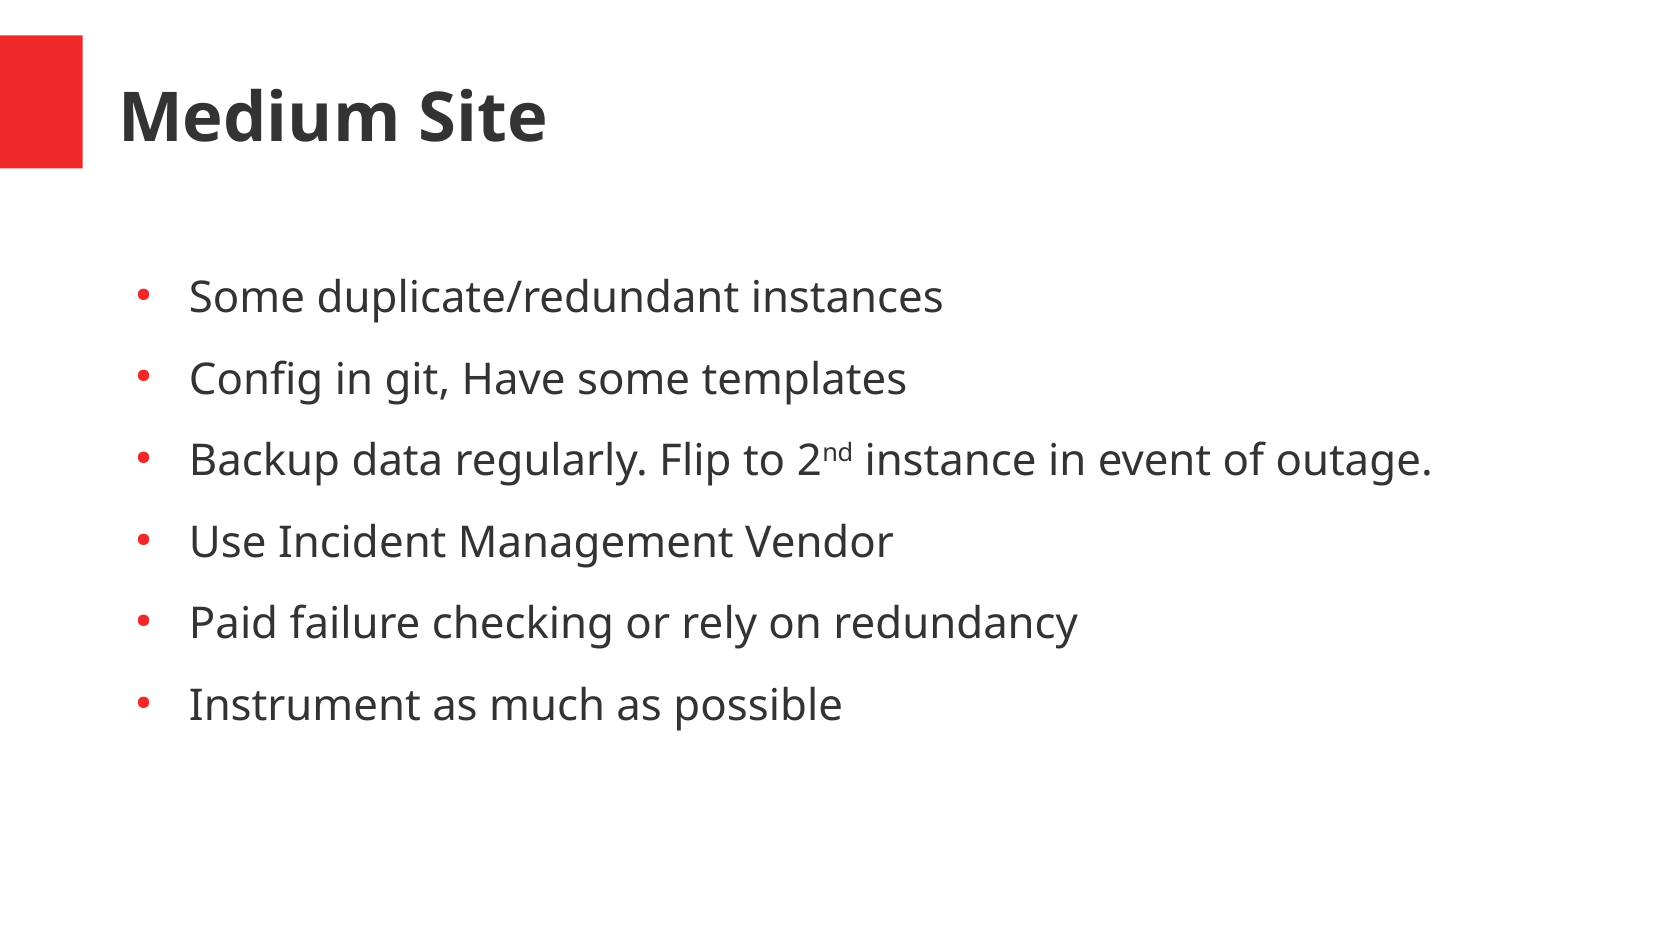

# Medium Site
Some duplicate/redundant instances
Config in git, Have some templates
Backup data regularly. Flip to 2nd instance in event of outage.
Use Incident Management Vendor
Paid failure checking or rely on redundancy
Instrument as much as possible